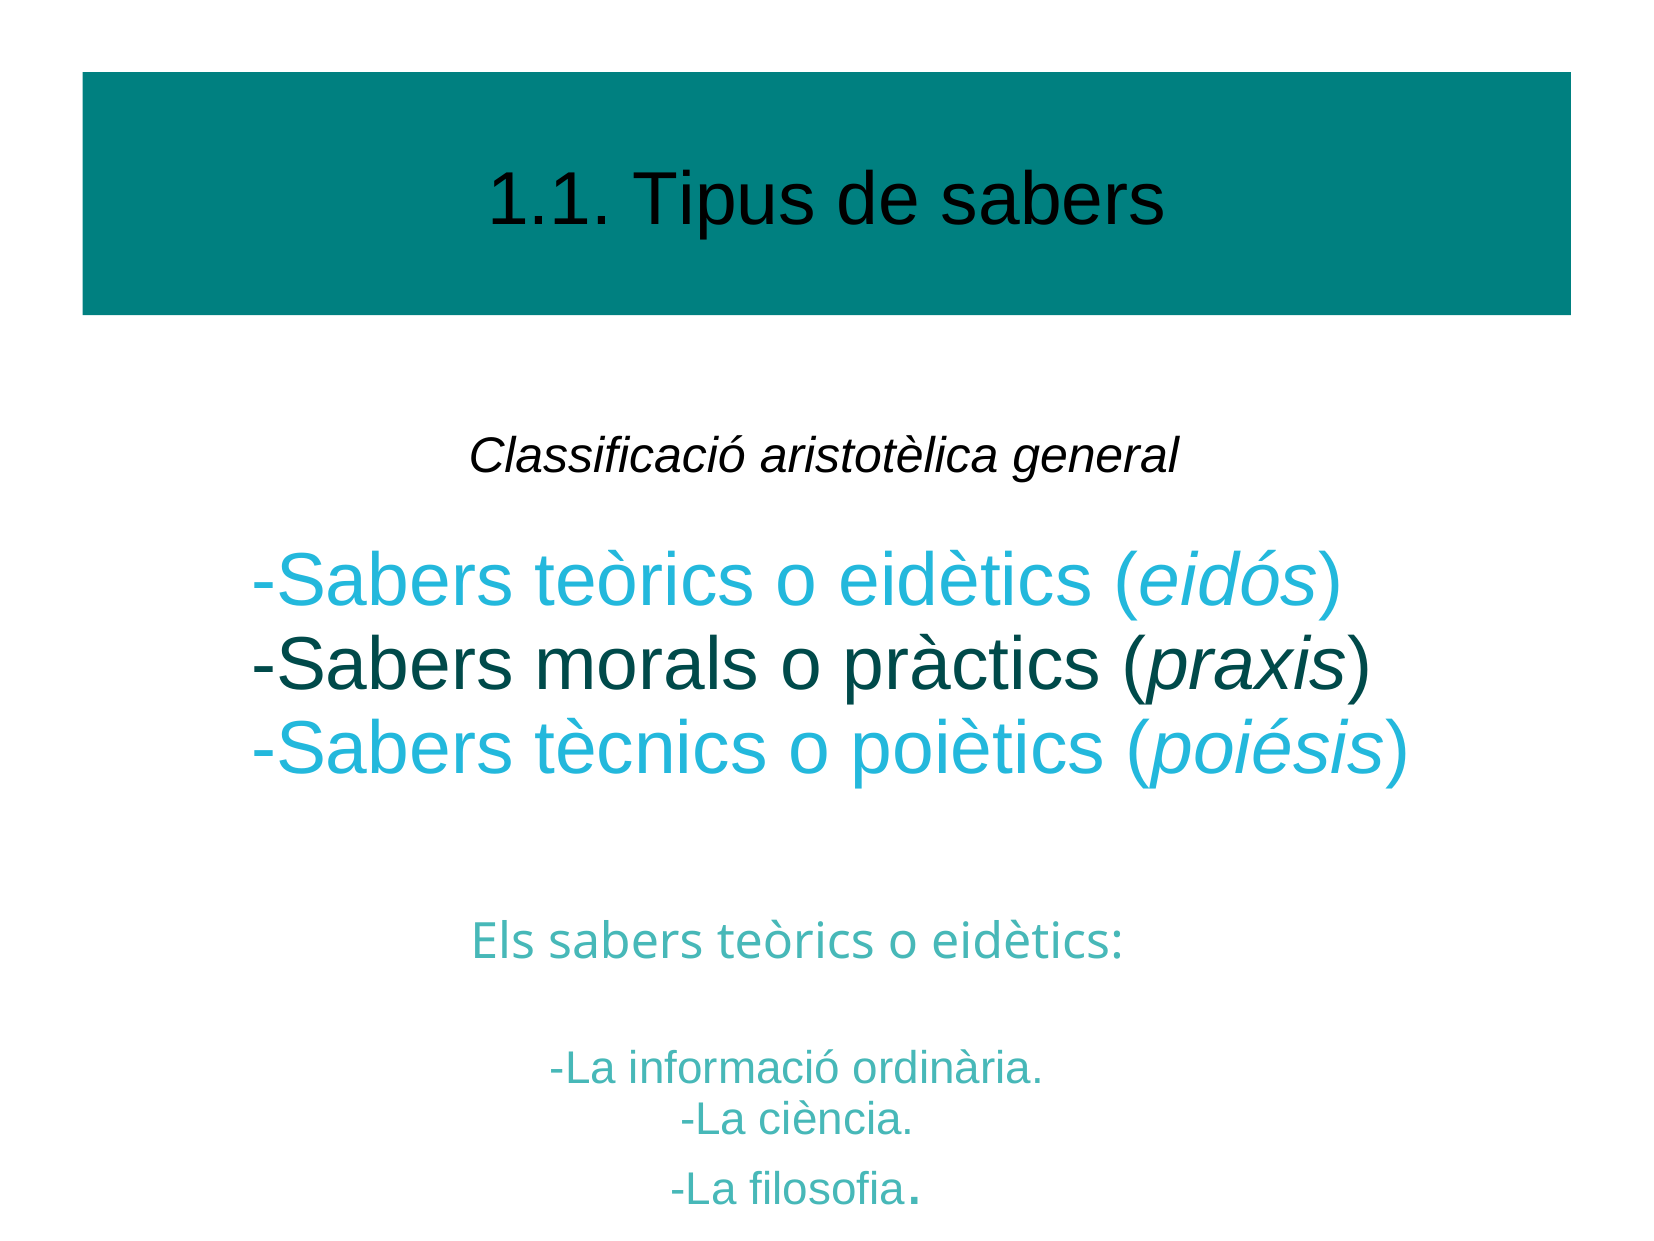

# 1.1. Tipus de sabers
Classificació aristotèlica general
-Sabers teòrics o eidètics (eidós)
-Sabers morals o pràctics (praxis)
-Sabers tècnics o poiètics (poiésis)
Els sabers teòrics o eidètics:
-La informació ordinària.
-La ciència.
-La filosofia.